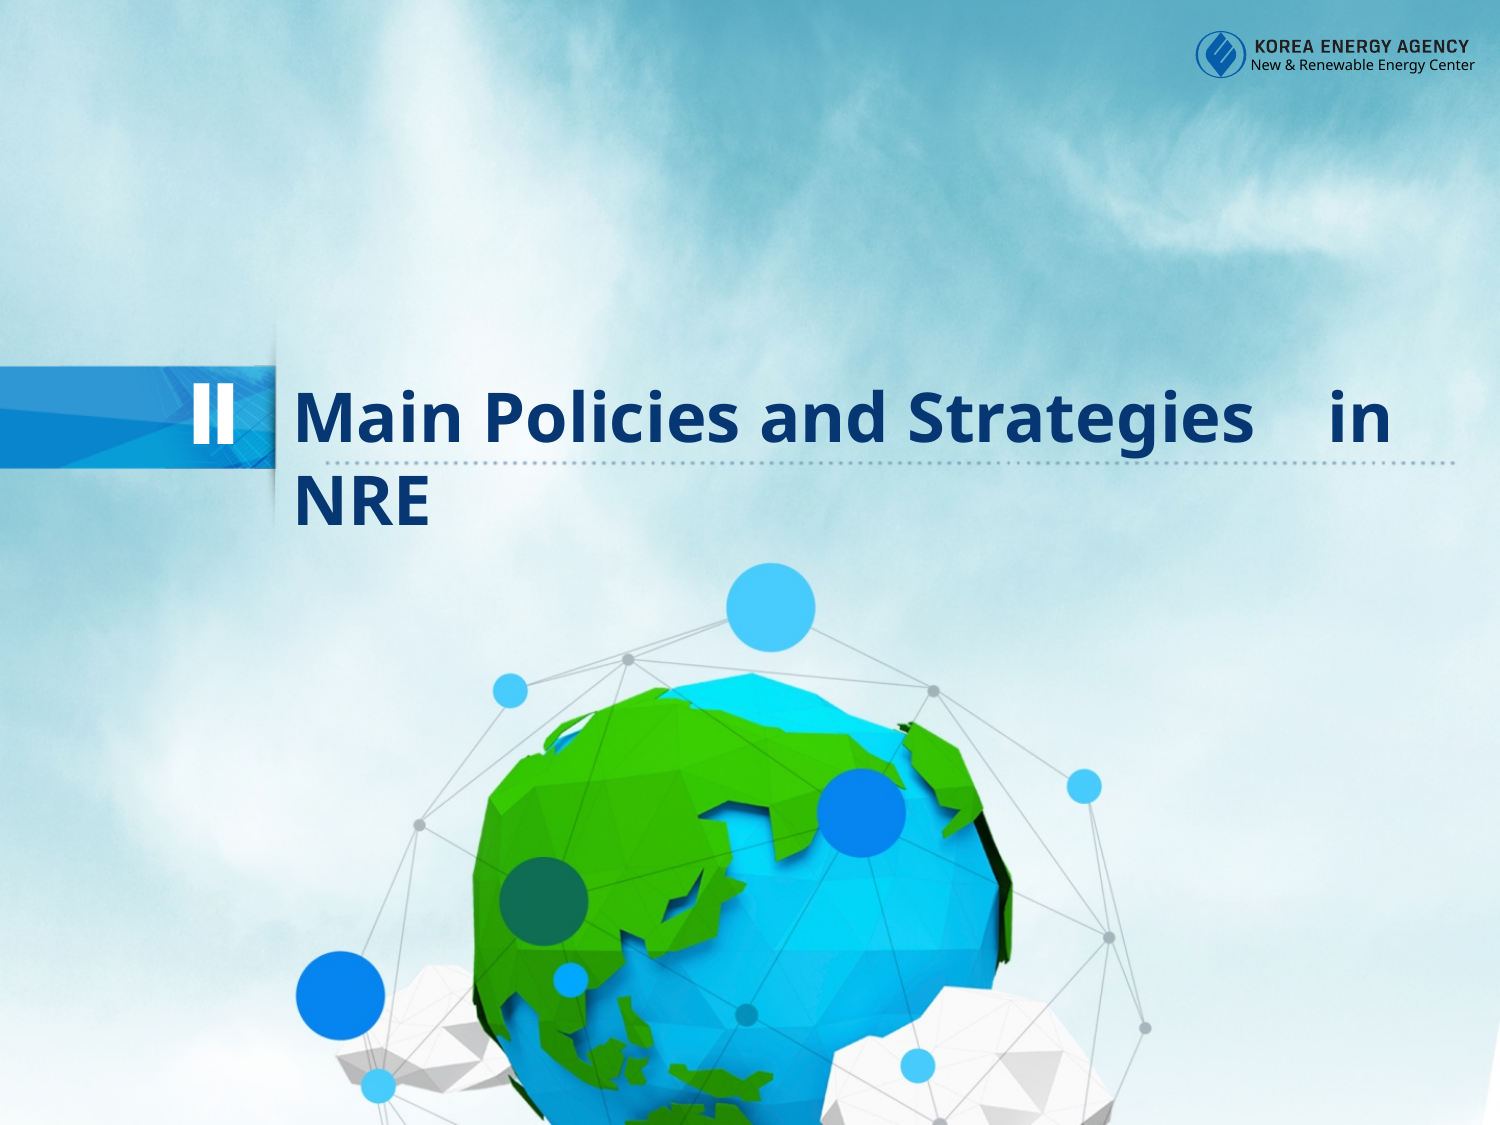

New & Renewable Energy Center
Ⅱ
Main Policies and Strategies in NRE